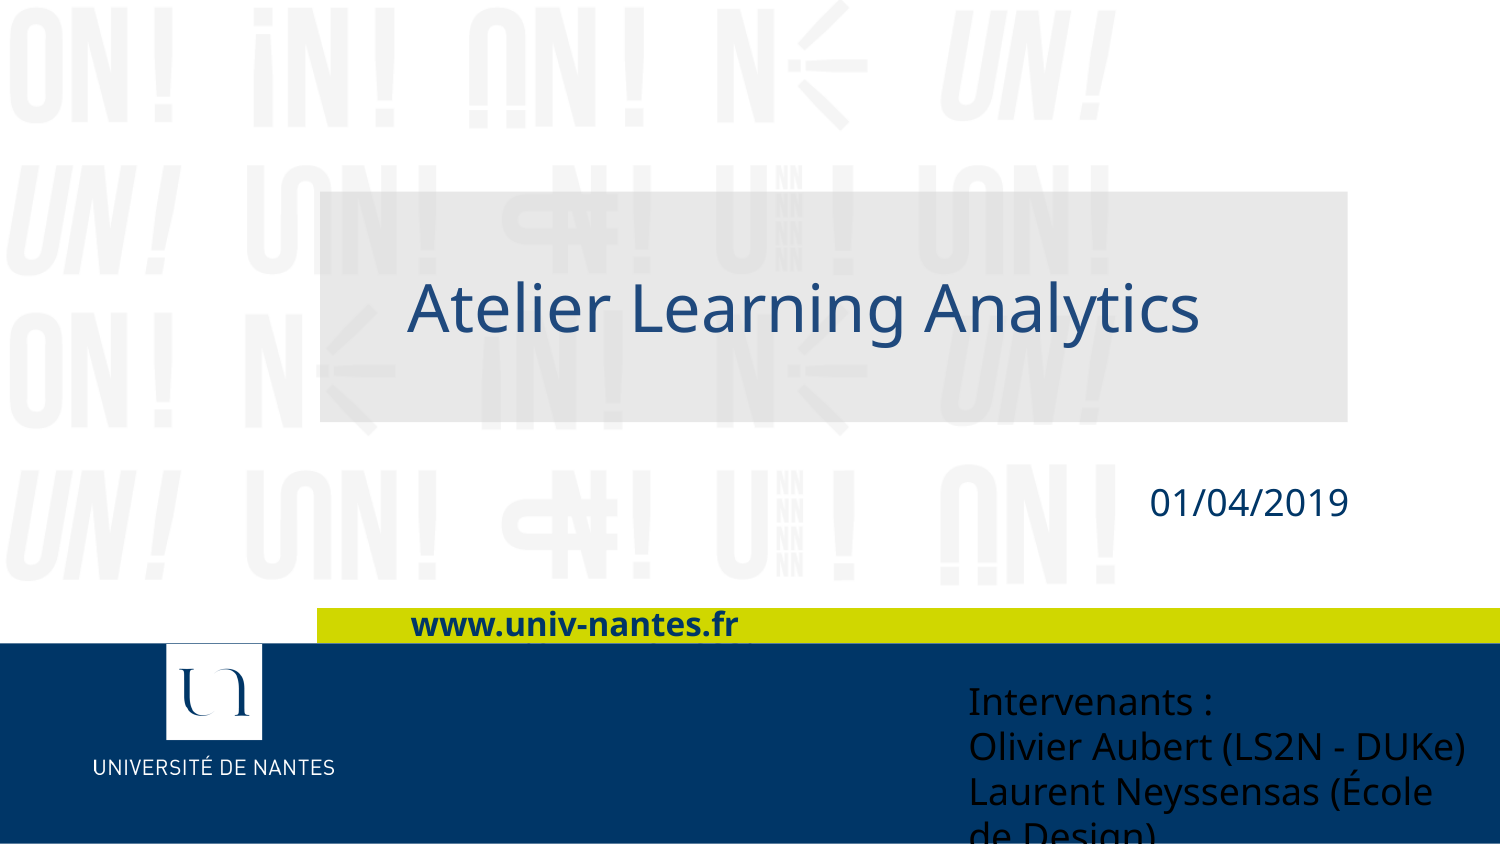

# Atelier Learning Analytics
01/04/2019
Intervenants :
Olivier Aubert (LS2N - DUKe)
Laurent Neyssensas (École de Design)